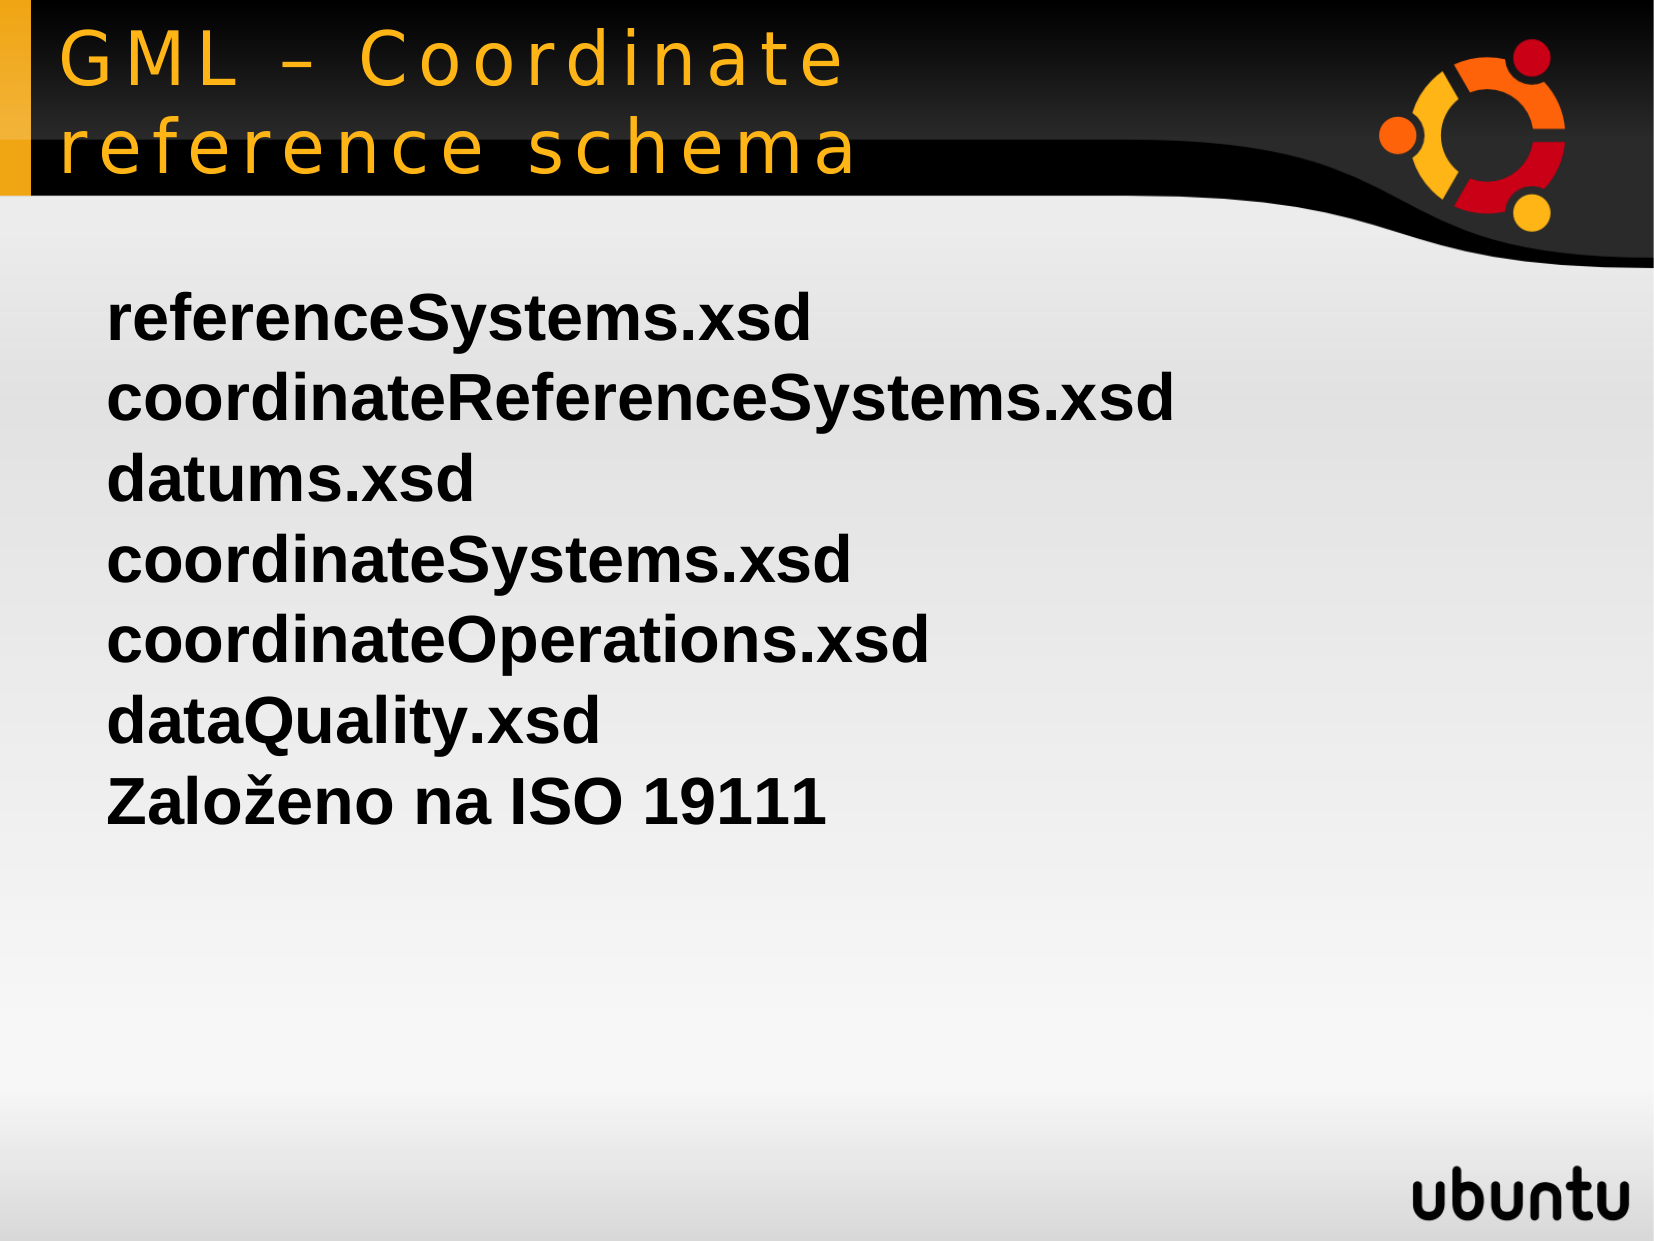

# GML – Coordinate reference schema
referenceSystems.xsd
coordinateReferenceSystems.xsd
datums.xsd
coordinateSystems.xsd
coordinateOperations.xsd
dataQuality.xsd
Založeno na ISO 19111